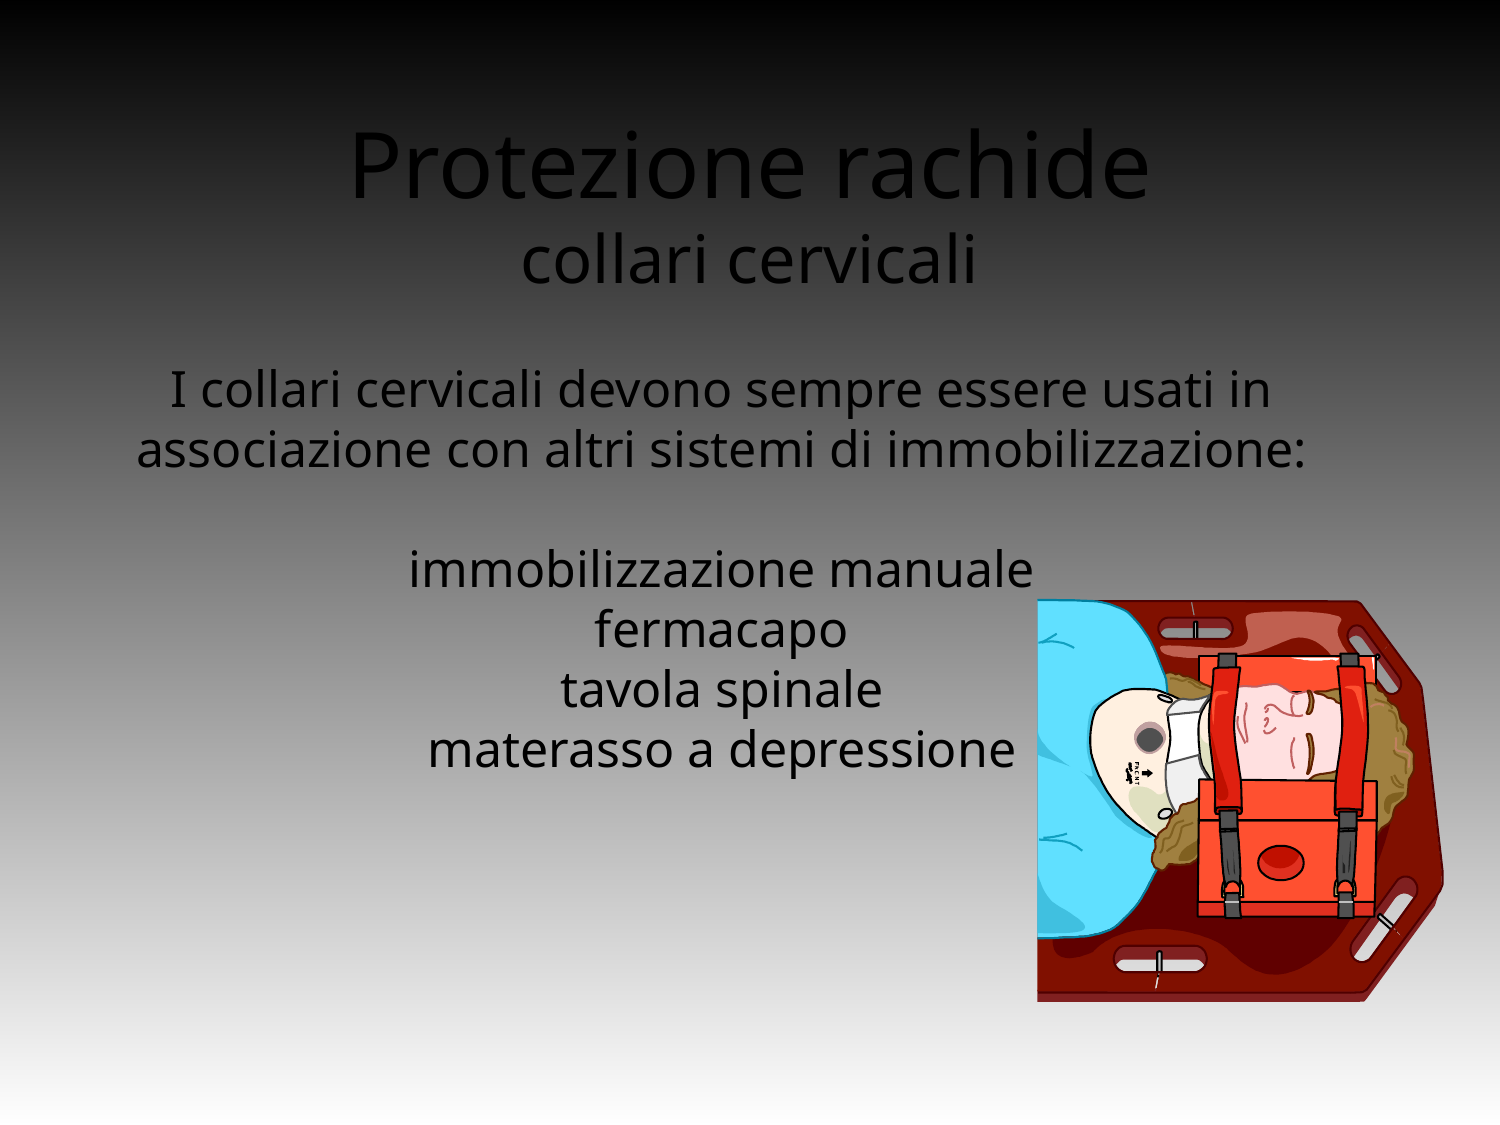

# Protezione rachide collari cervicali
I collari cervicali devono sempre essere usati in associazione con altri sistemi di immobilizzazione:
immobilizzazione manuale
fermacapo
tavola spinale
materasso a depressione